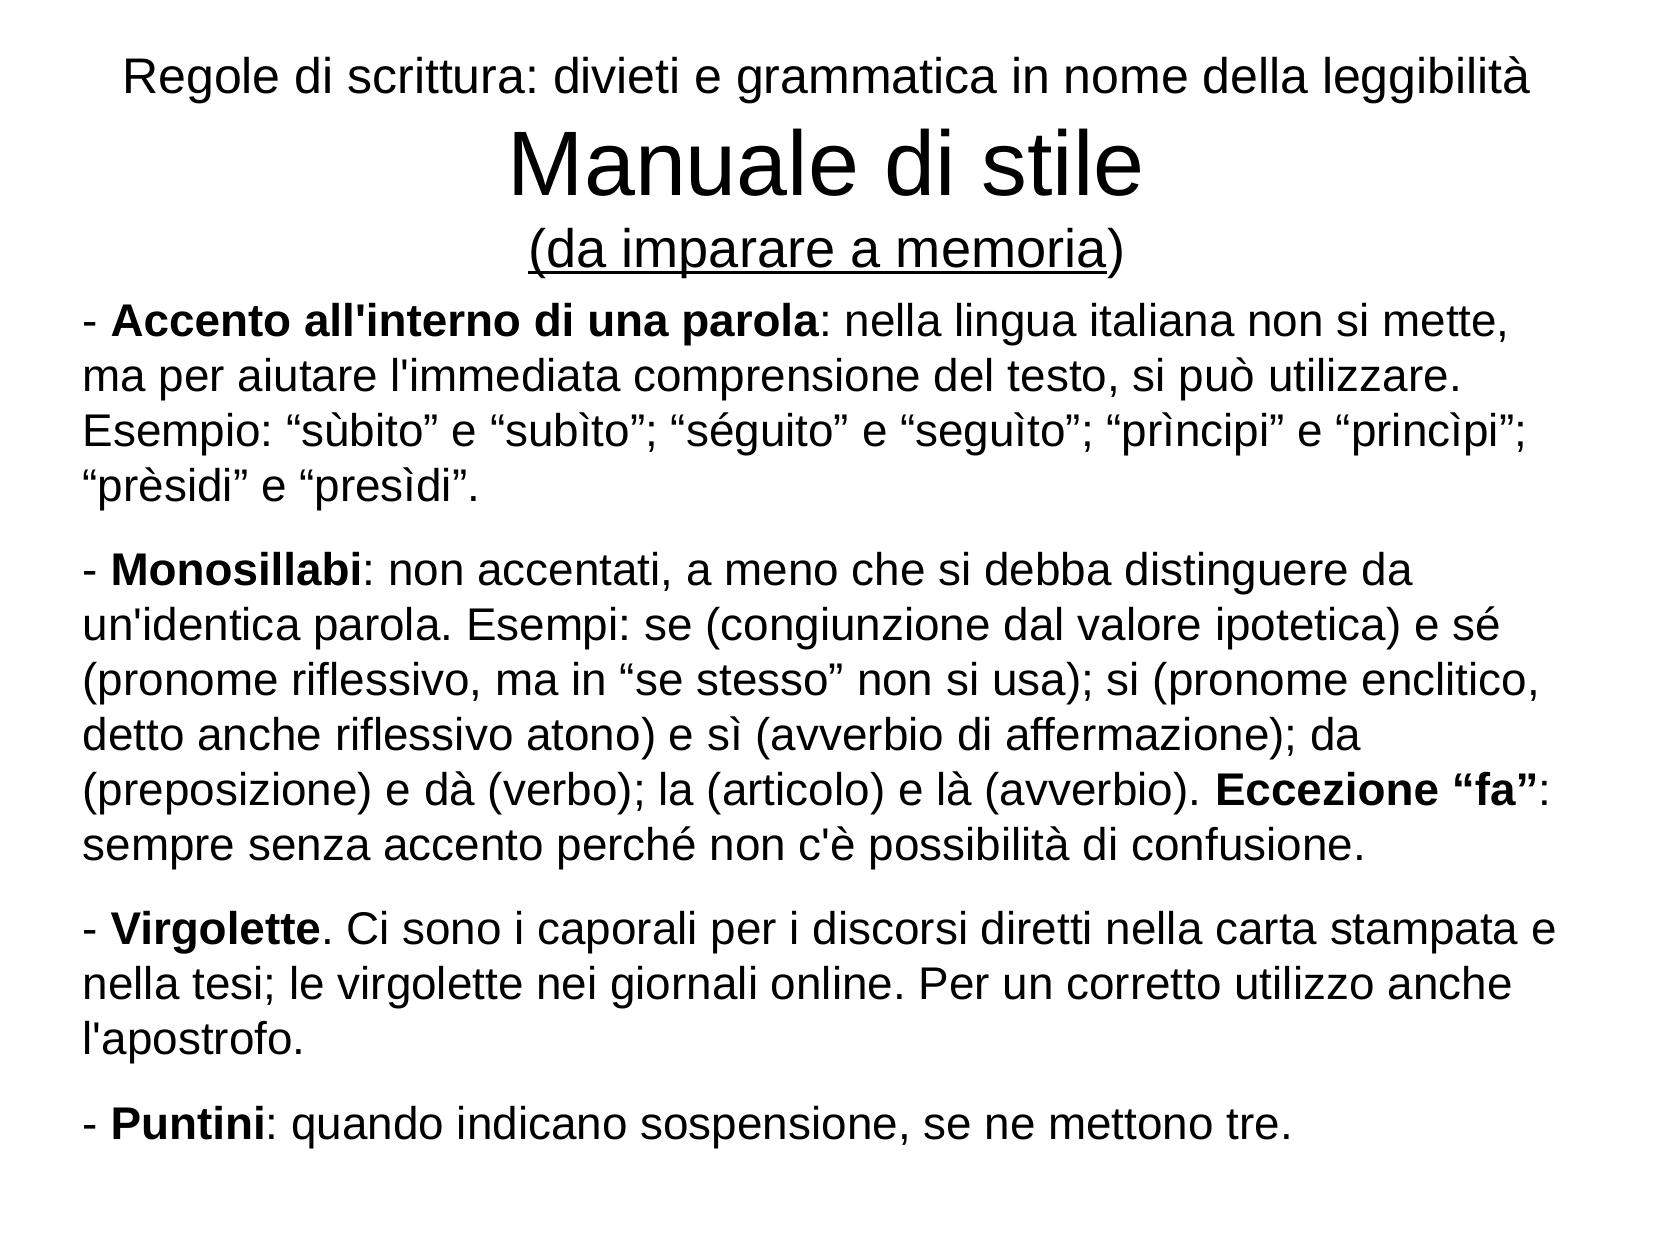

# Regole di scrittura: divieti e grammatica in nome della leggibilità Manuale di stile (da imparare a memoria)
- Accento all'interno di una parola: nella lingua italiana non si mette, ma per aiutare l'immediata comprensione del testo, si può utilizzare. Esempio: “sùbito” e “subìto”; “séguito” e “seguìto”; “prìncipi” e “princìpi”; “prèsidi” e “presìdi”.
- Monosillabi: non accentati, a meno che si debba distinguere da un'identica parola. Esempi: se (congiunzione dal valore ipotetica) e sé (pronome riflessivo, ma in “se stesso” non si usa); si (pronome enclitico, detto anche riflessivo atono) e sì (avverbio di affermazione); da (preposizione) e dà (verbo); la (articolo) e là (avverbio). Eccezione “fa”: sempre senza accento perché non c'è possibilità di confusione.
- Virgolette. Ci sono i caporali per i discorsi diretti nella carta stampata e nella tesi; le virgolette nei giornali online. Per un corretto utilizzo anche l'apostrofo.
- Puntini: quando indicano sospensione, se ne mettono tre.